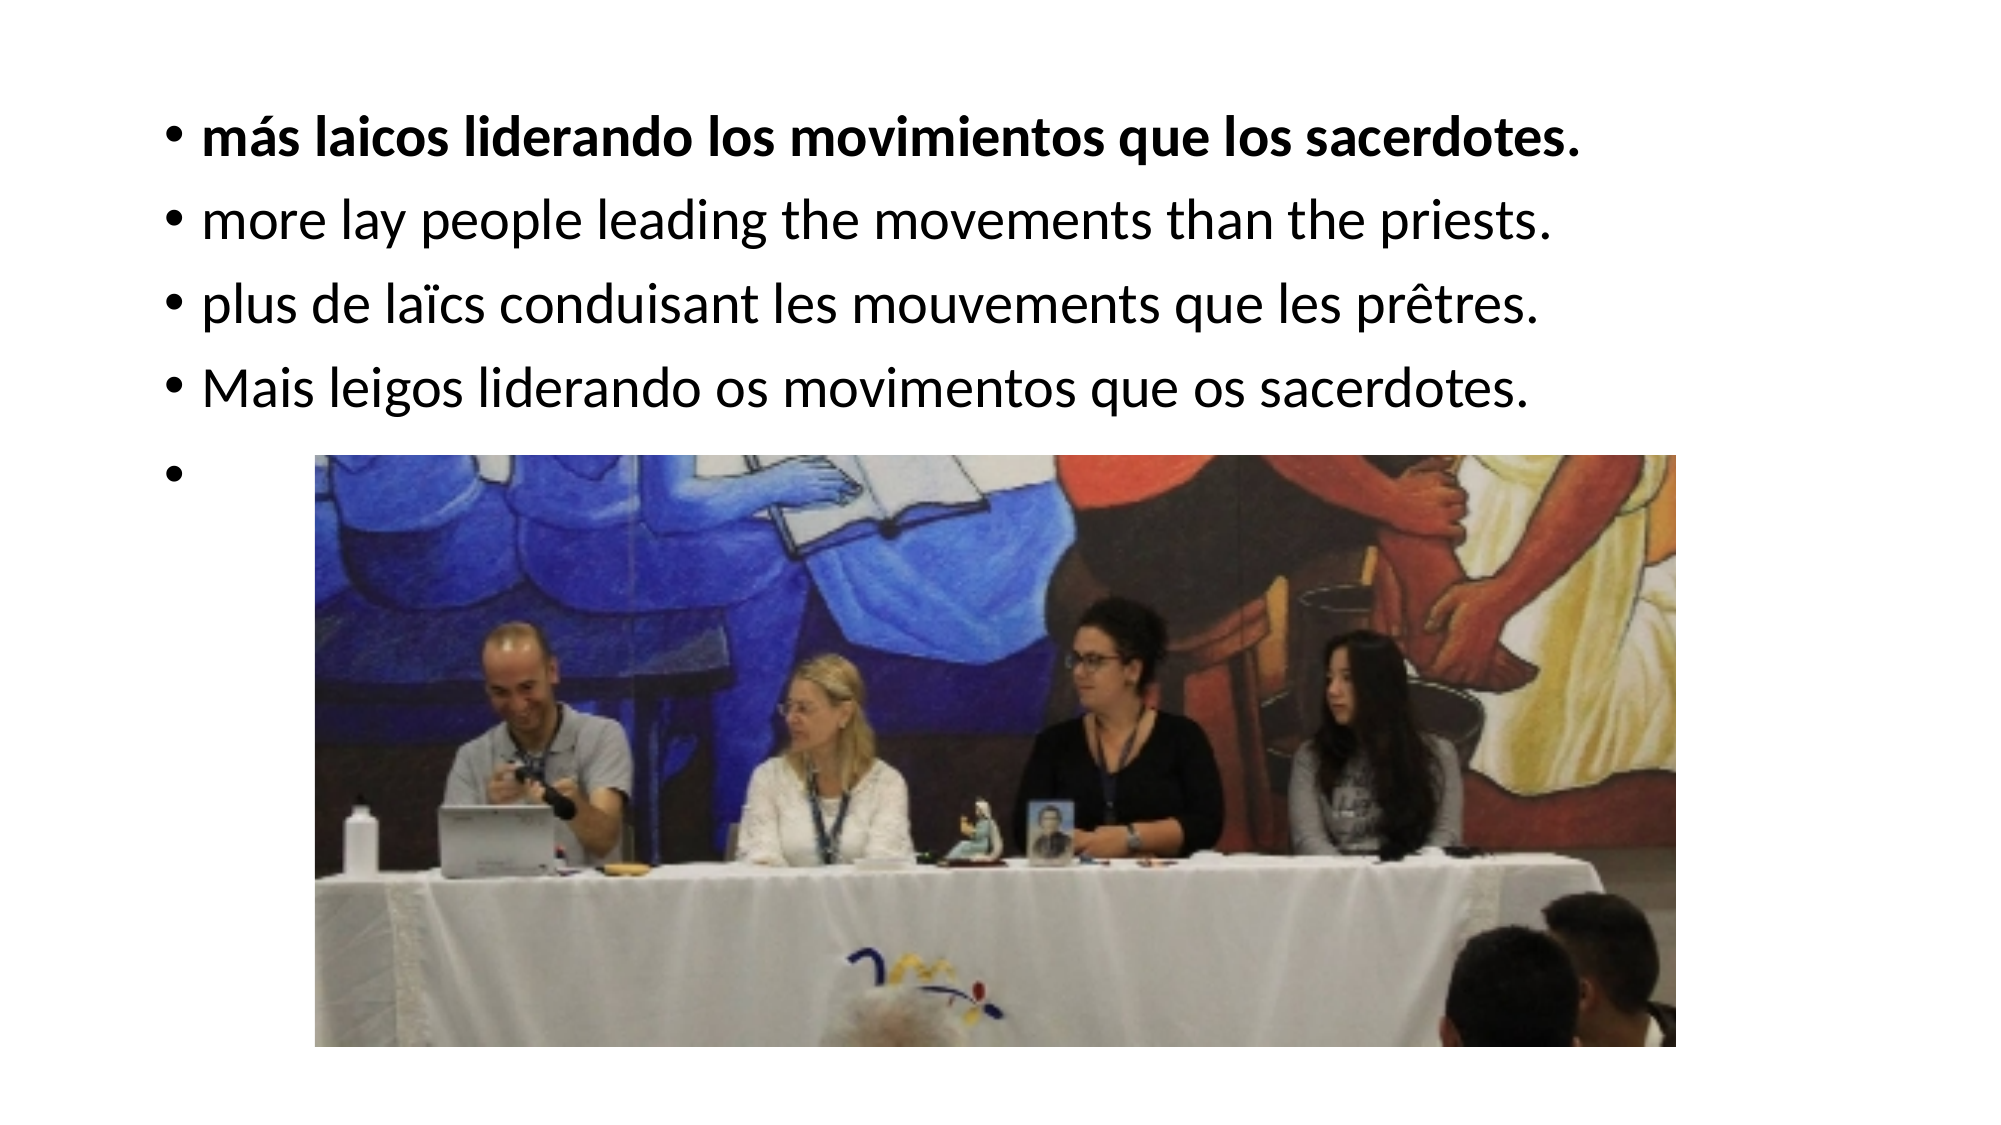

# más laicos liderando los movimientos que los sacerdotes.
more lay people leading the movements than the priests.
plus de laïcs conduisant les mouvements que les prêtres.
Mais leigos liderando os movimentos que os sacerdotes.